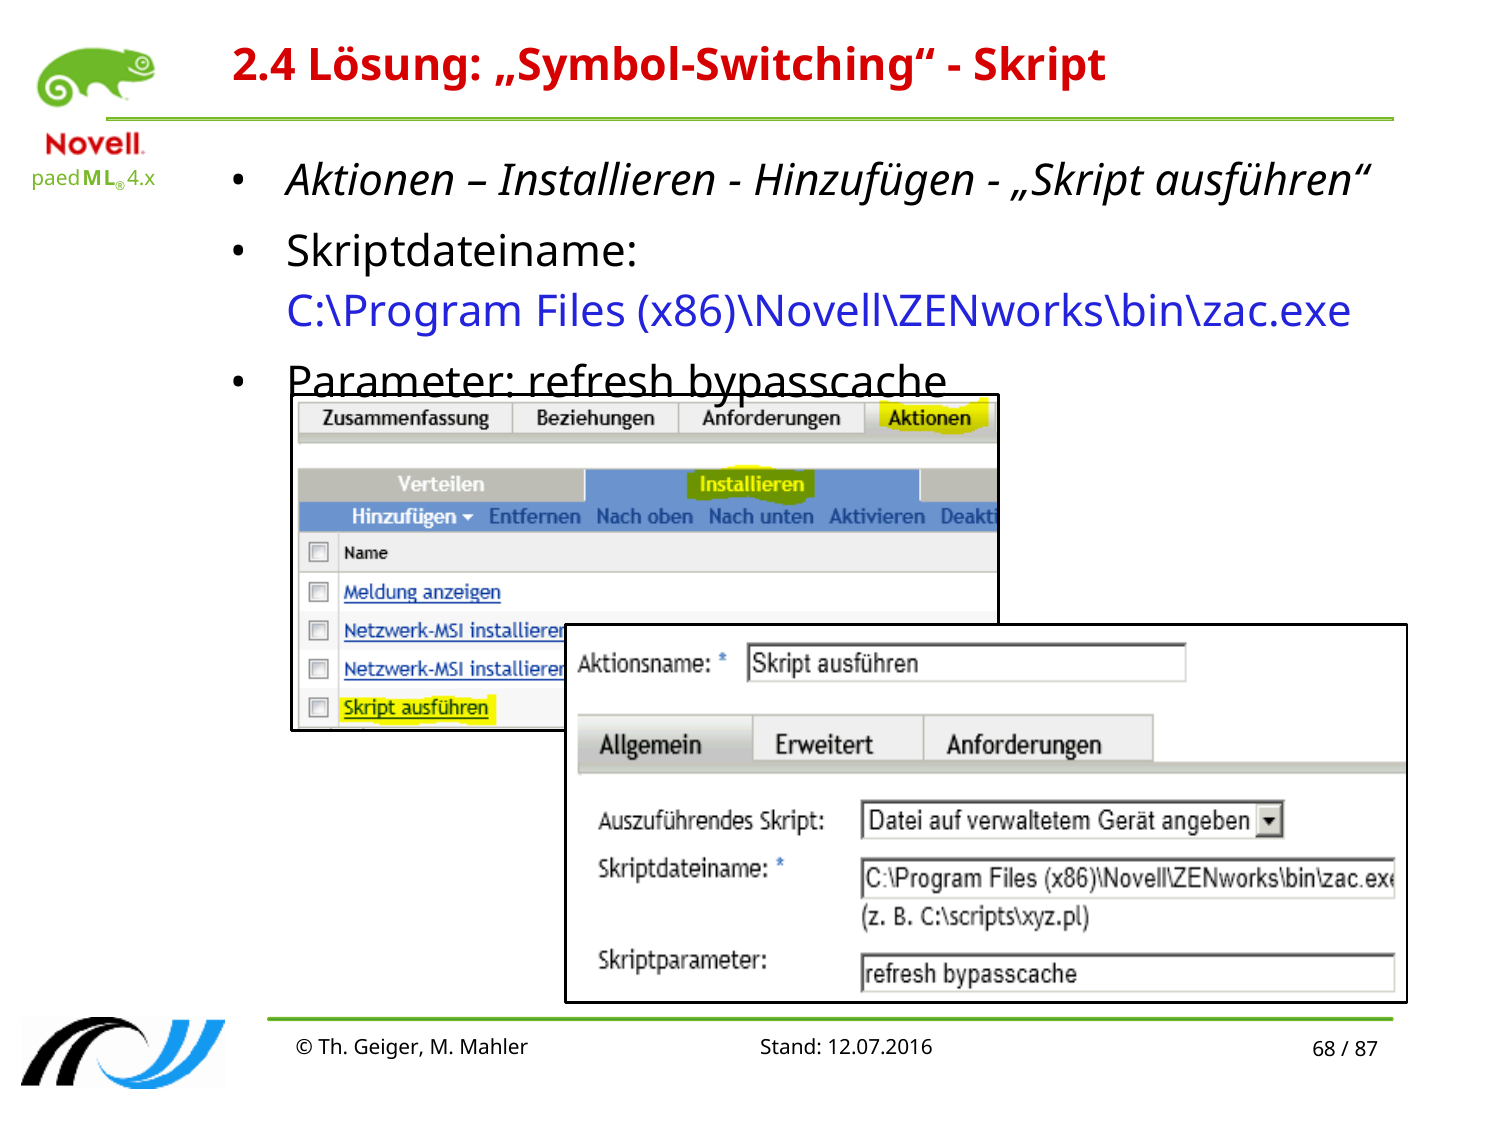

# 2.4 Lösung: „Symbol-Switching“ - Skript
Aktionen – Installieren - Hinzufügen - „Skript ausführen“
Skriptdateiname:
C:\Program Files (x86)\Novell\ZENworks\bin\zac.exe
Parameter: refresh bypasscache
© Th. Geiger, M. Mahler
12.07.2016
68